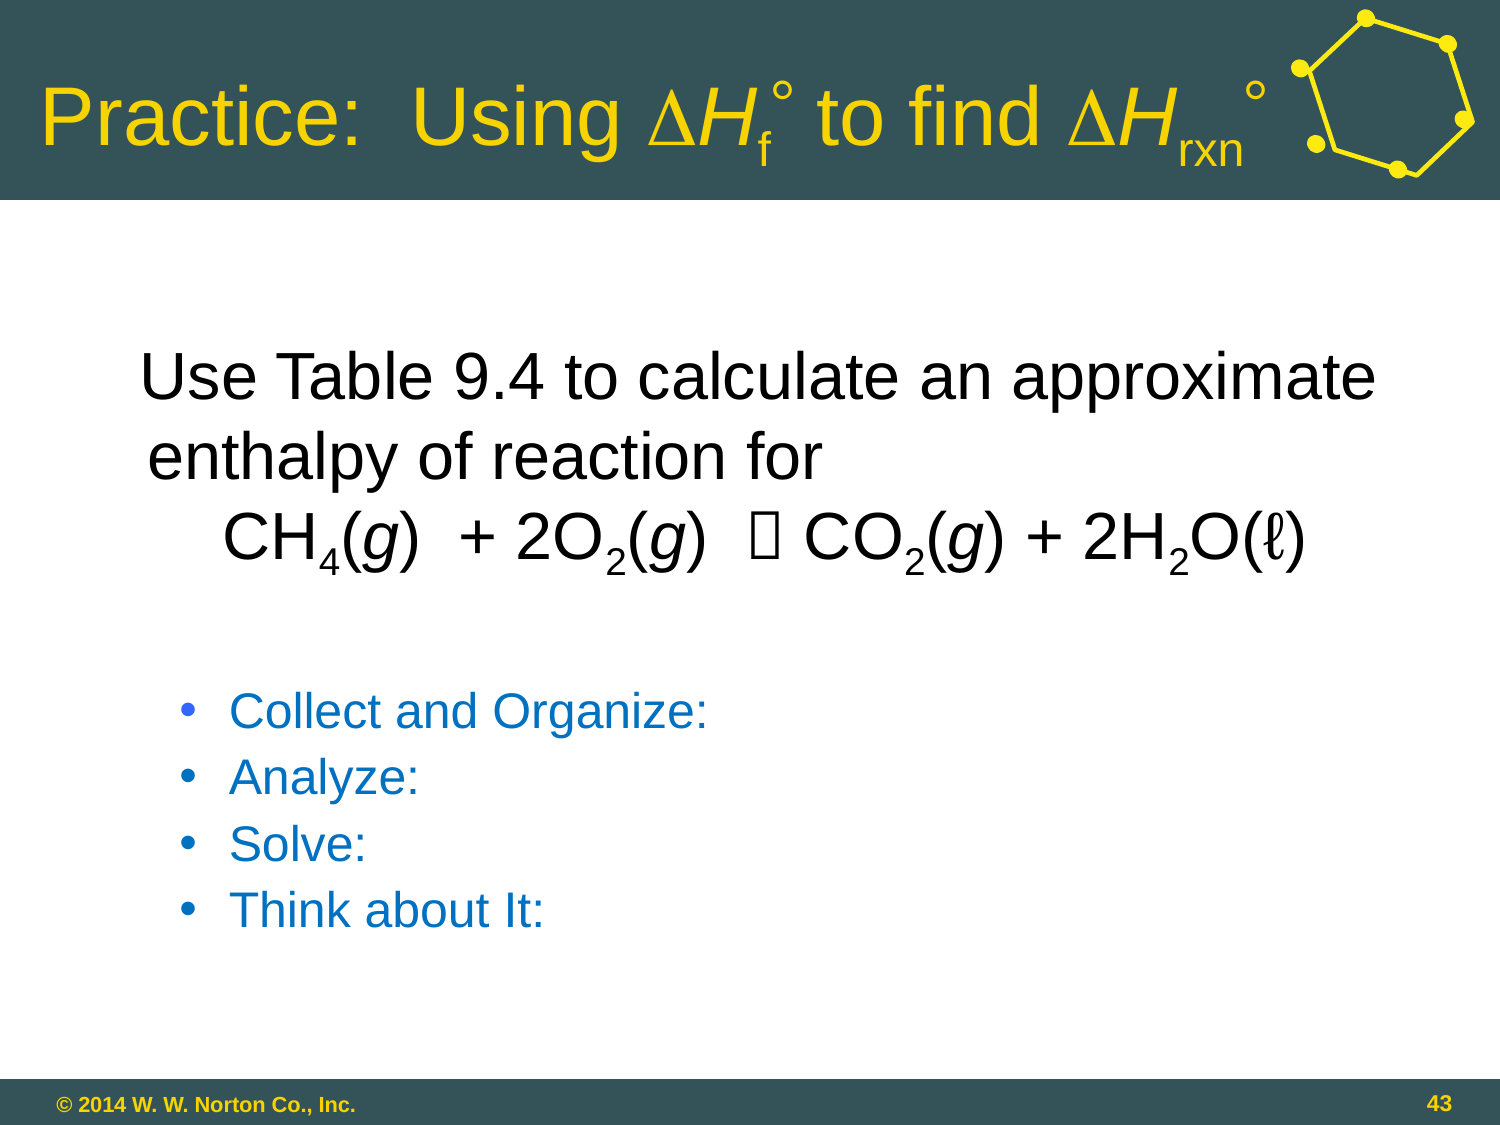

Practice: Using Hf to find Hrxn
# Use Table 9.4 to calculate an approximate enthalpy of reaction for CH4(g) + 2O2(g)  CO2(g) + 2H2O(ℓ)
 Collect and Organize:
 Analyze:
 Solve:
 Think about It: